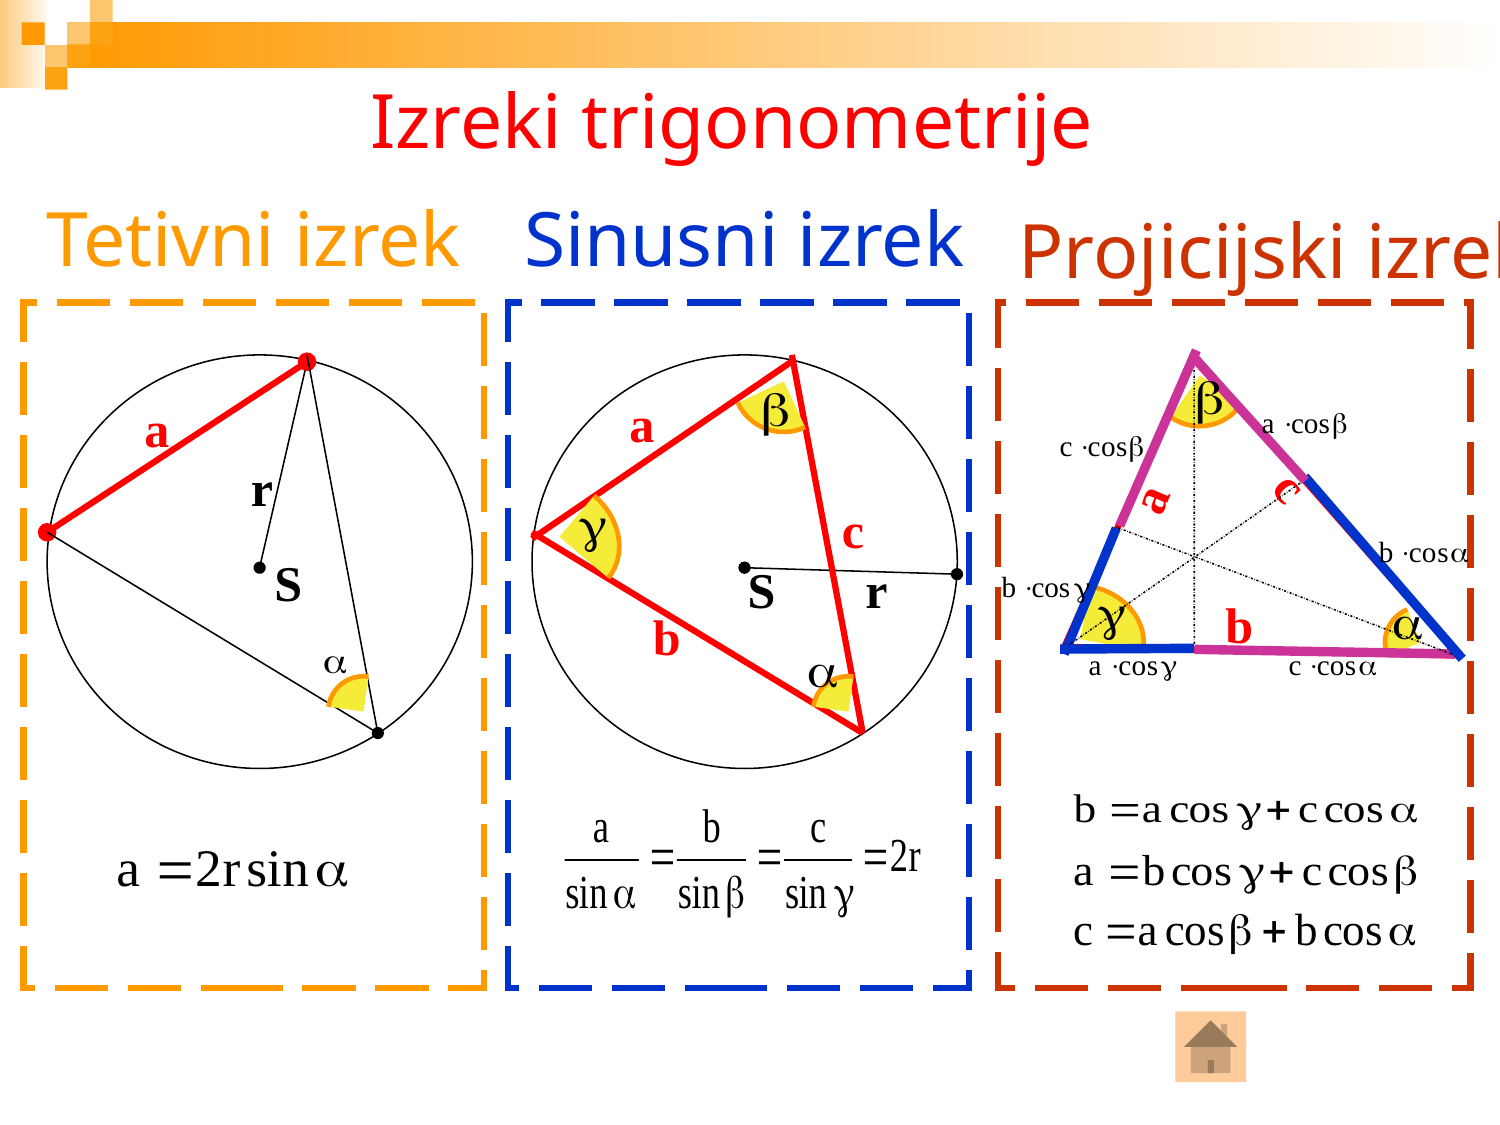

Izreki trigonometrije
Tetivni izrek
Sinusni izrek
Projicijski izrek
a
a
a
r
c
c
S
S
r
b
b